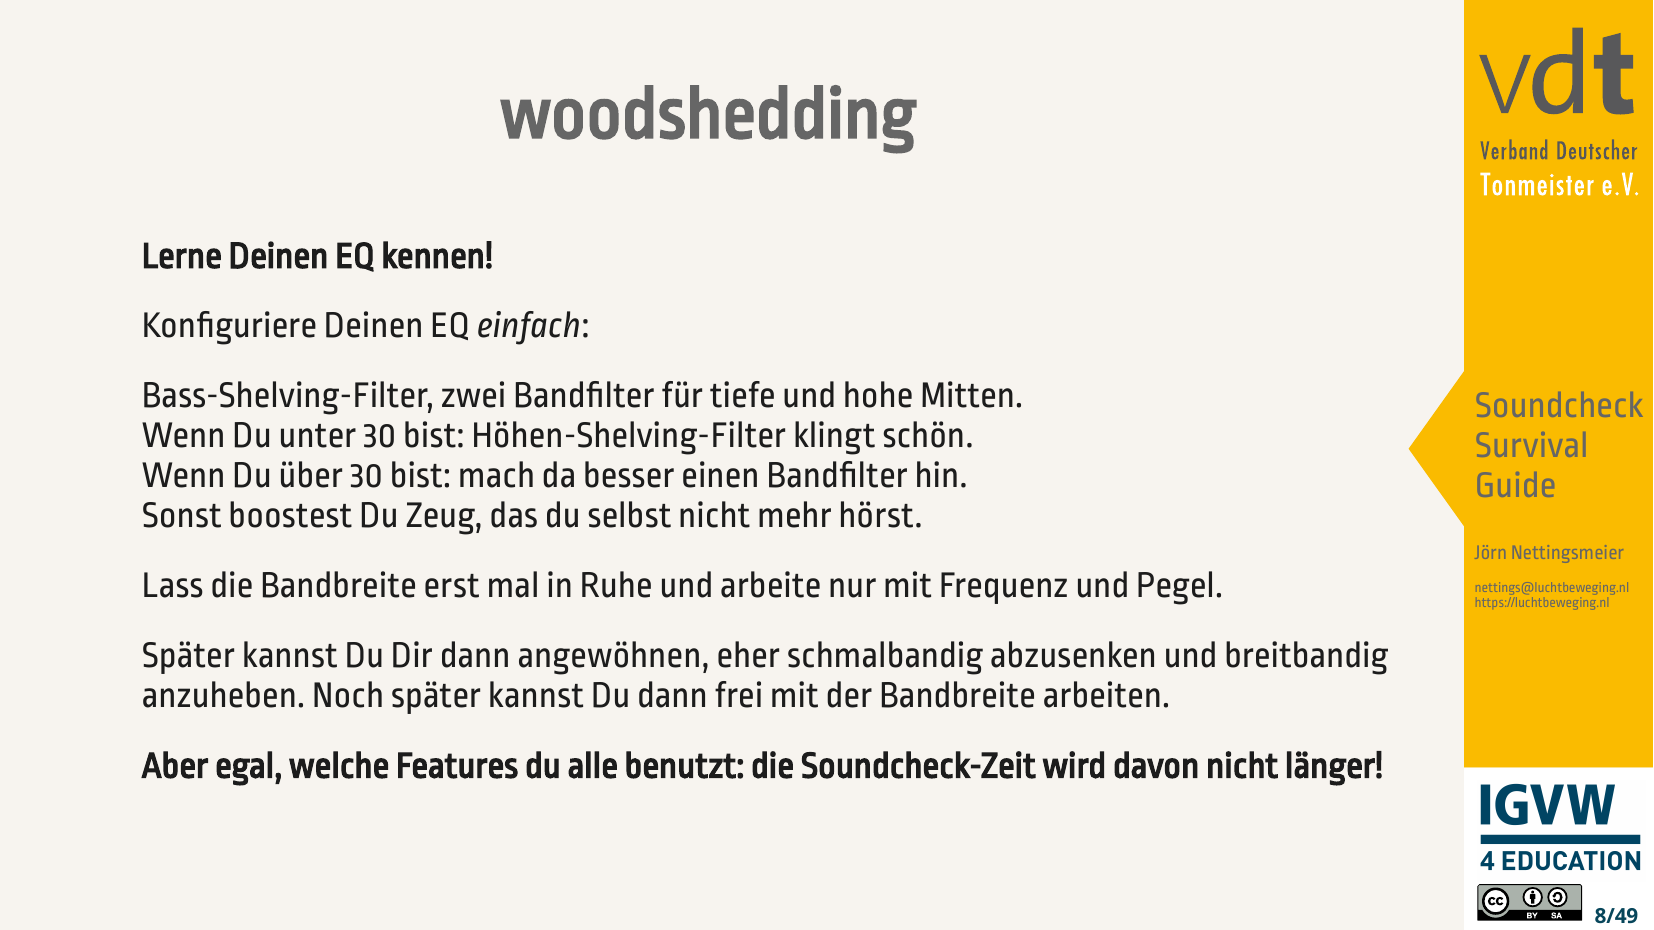

# woodshedding
Lerne Deinen EQ kennen!
Konfiguriere Deinen EQ einfach:
Bass-Shelving-Filter, zwei Bandfilter für tiefe und hohe Mitten.
Wenn Du unter 30 bist: Höhen-Shelving-Filter klingt schön.
Wenn Du über 30 bist: mach da besser einen Bandfilter hin.
Sonst boostest Du Zeug, das du selbst nicht mehr hörst.
Lass die Bandbreite erst mal in Ruhe und arbeite nur mit Frequenz und Pegel.
Später kannst Du Dir dann angewöhnen, eher schmalbandig abzusenken und breitbandig anzuheben. Noch später kannst Du dann frei mit der Bandbreite arbeiten.
Aber egal, welche Features du alle benutzt: die Soundcheck-Zeit wird davon nicht länger!